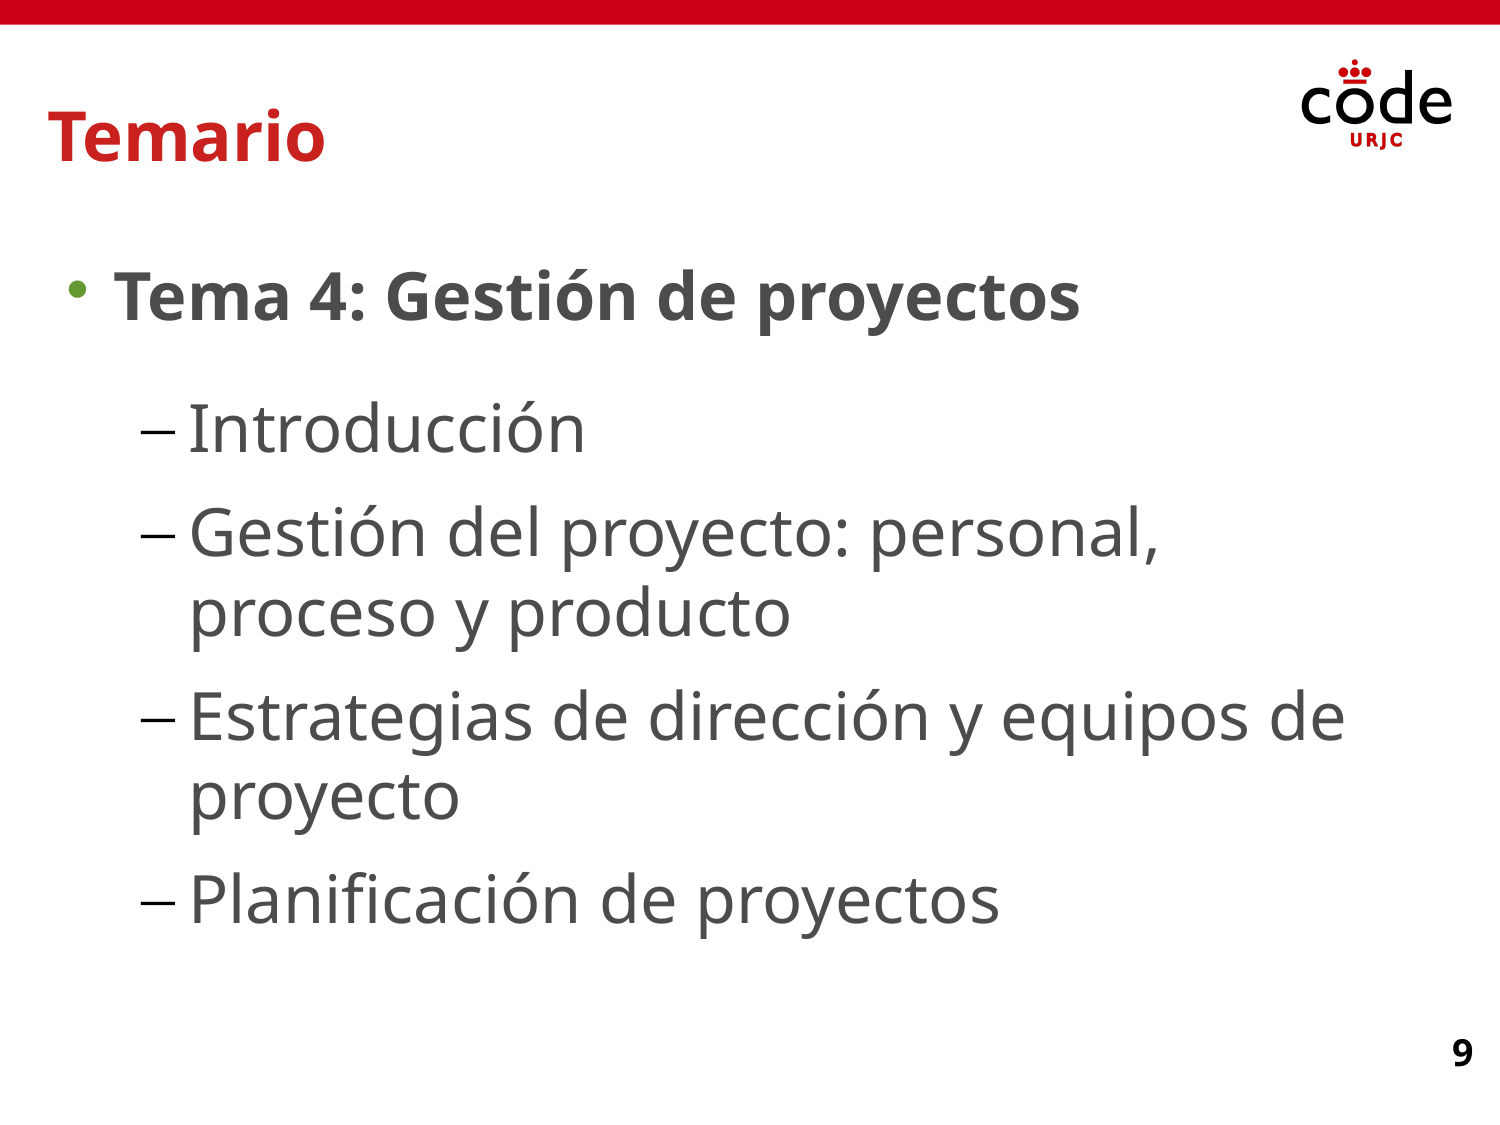

# Temario
Tema 4: Gestión de proyectos
Introducción
Gestión del proyecto: personal, proceso y producto
Estrategias de dirección y equipos de proyecto
Planificación de proyectos
9